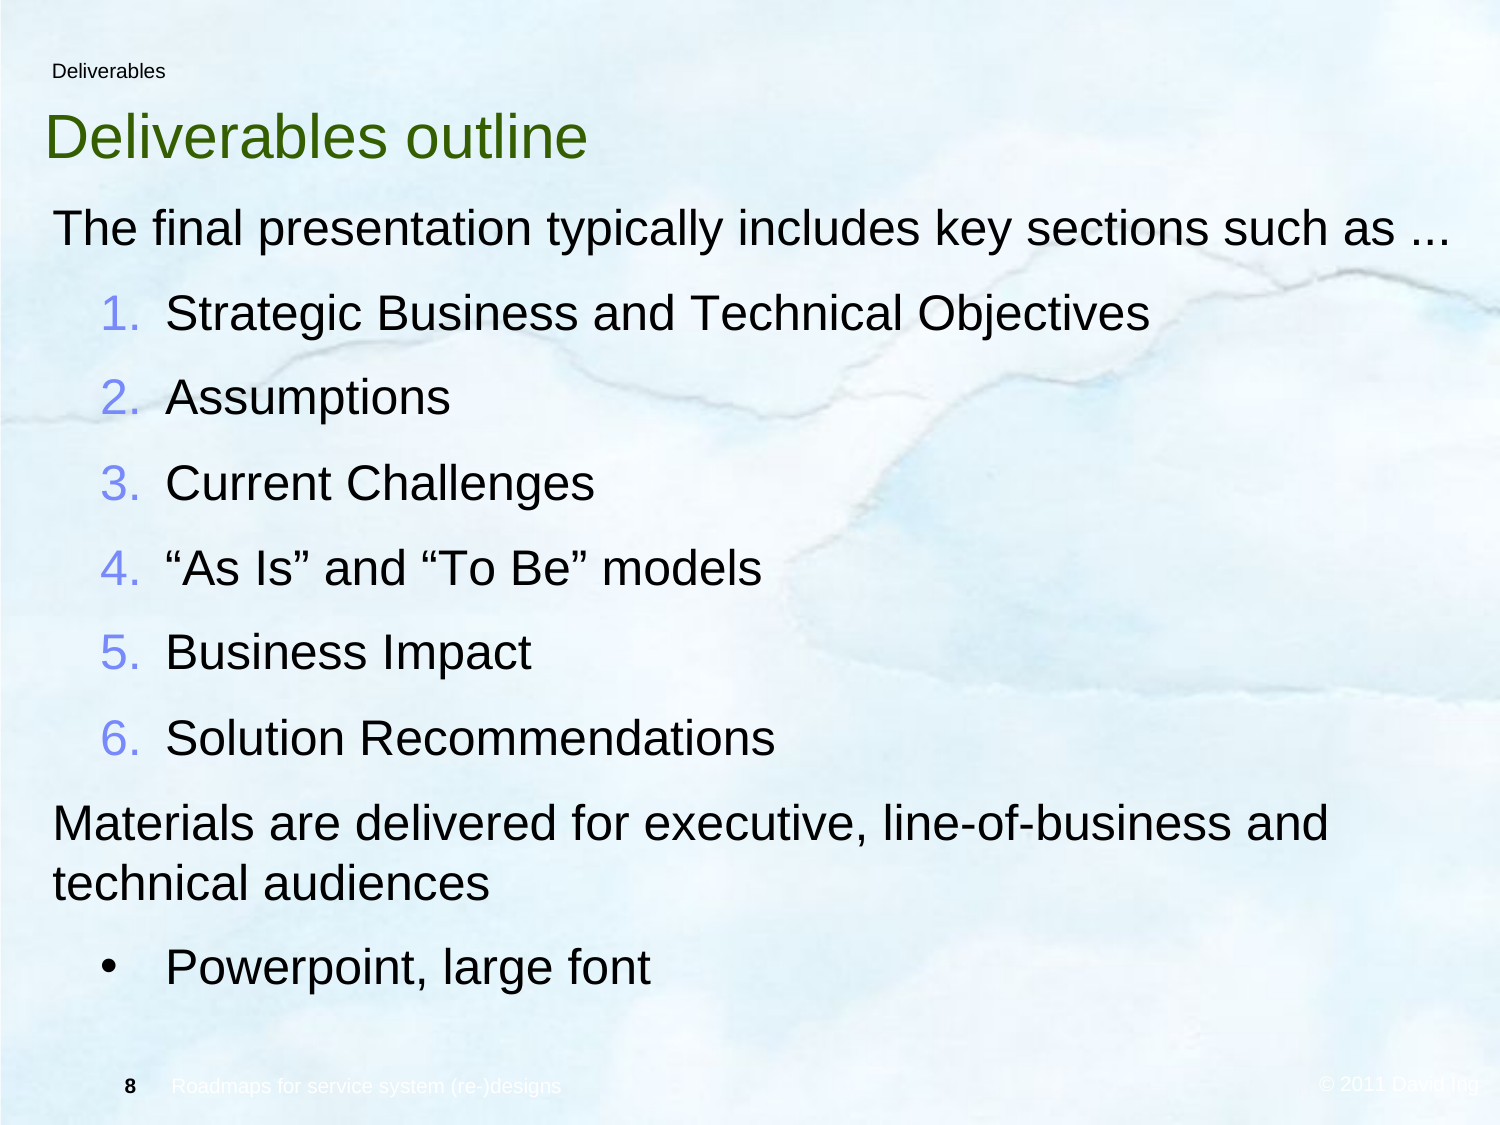

Deliverables
# Deliverables outline
The final presentation typically includes key sections such as ...
Strategic Business and Technical Objectives
Assumptions
Current Challenges
“As Is” and “To Be” models
Business Impact
Solution Recommendations
Materials are delivered for executive, line-of-business and technical audiences
Powerpoint, large font
8
Roadmaps for service system (re-)designs